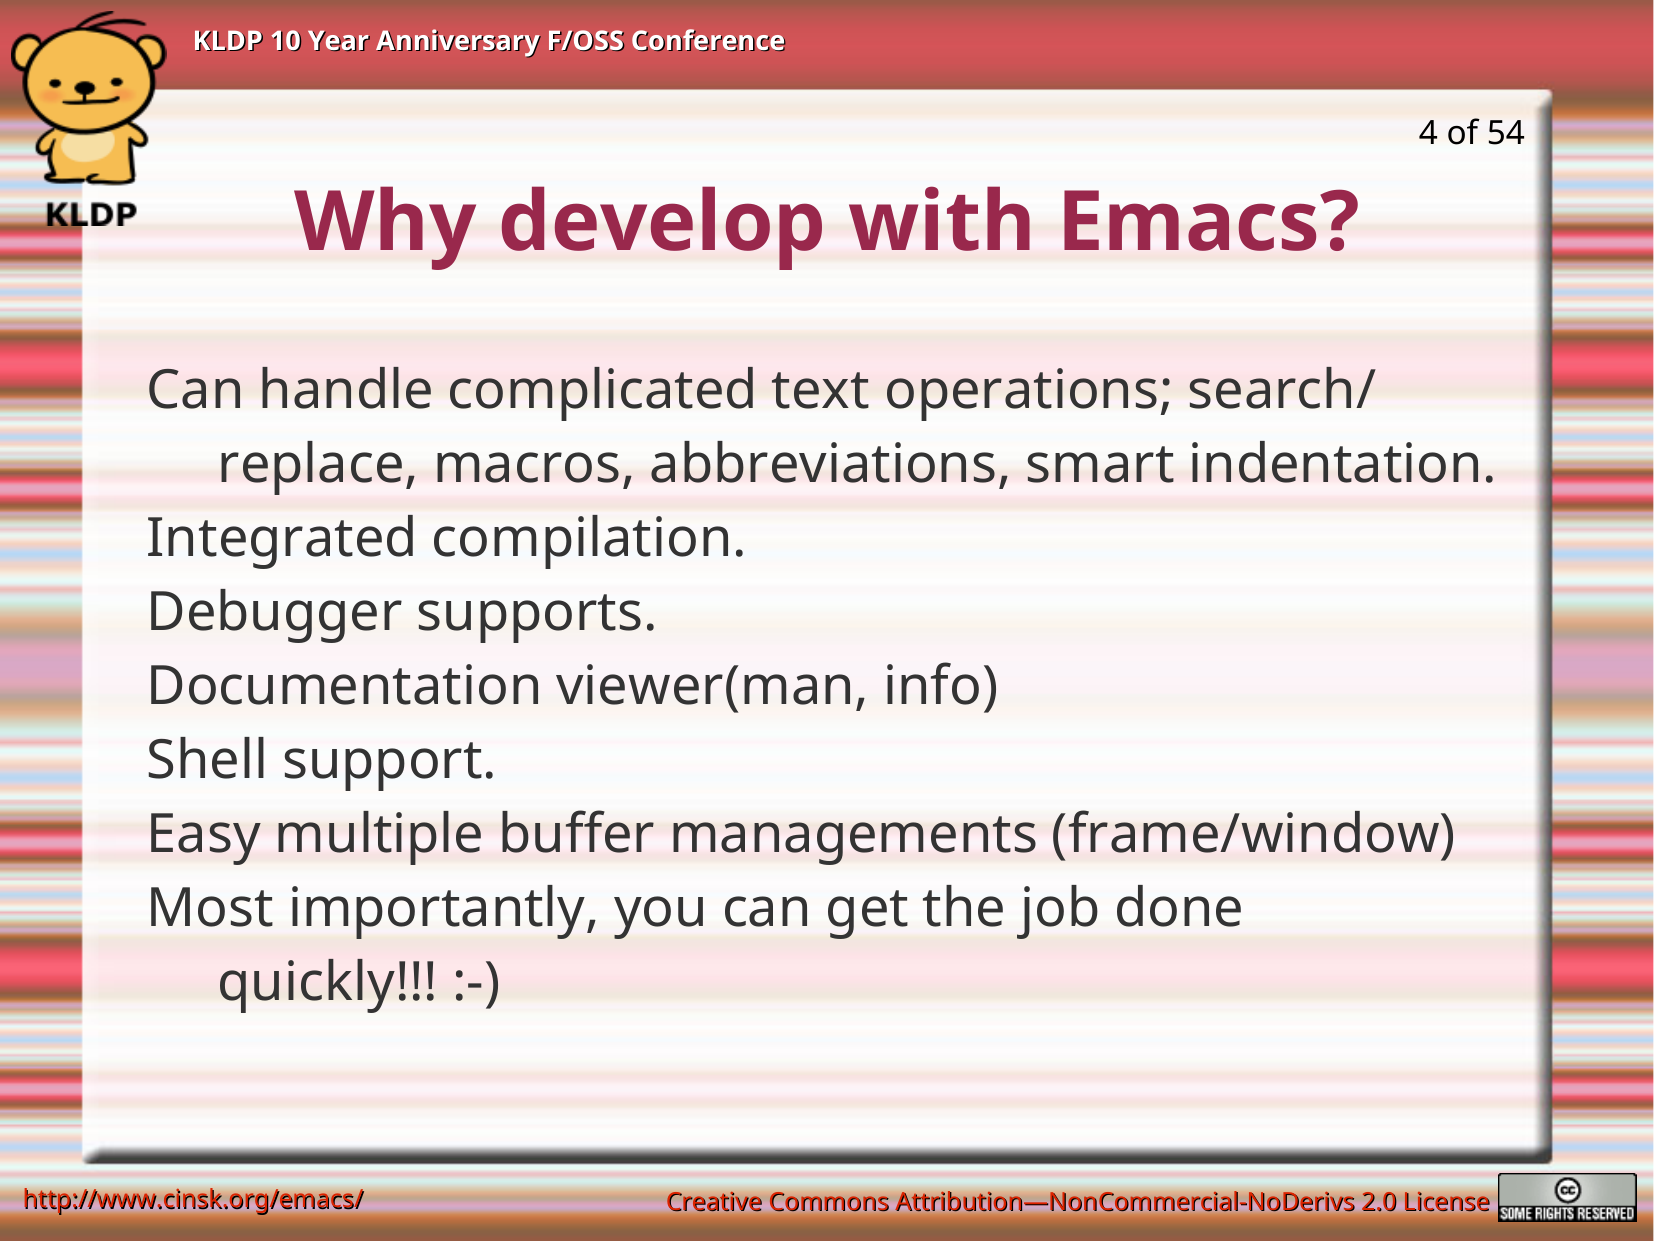

# Why develop with Emacs?
Can handle complicated text operations; search/replace, macros, abbreviations, smart indentation.
Integrated compilation.
Debugger supports.
Documentation viewer(man, info)
Shell support.
Easy multiple buffer managements (frame/window)
Most importantly, you can get the job done quickly!!! :-)